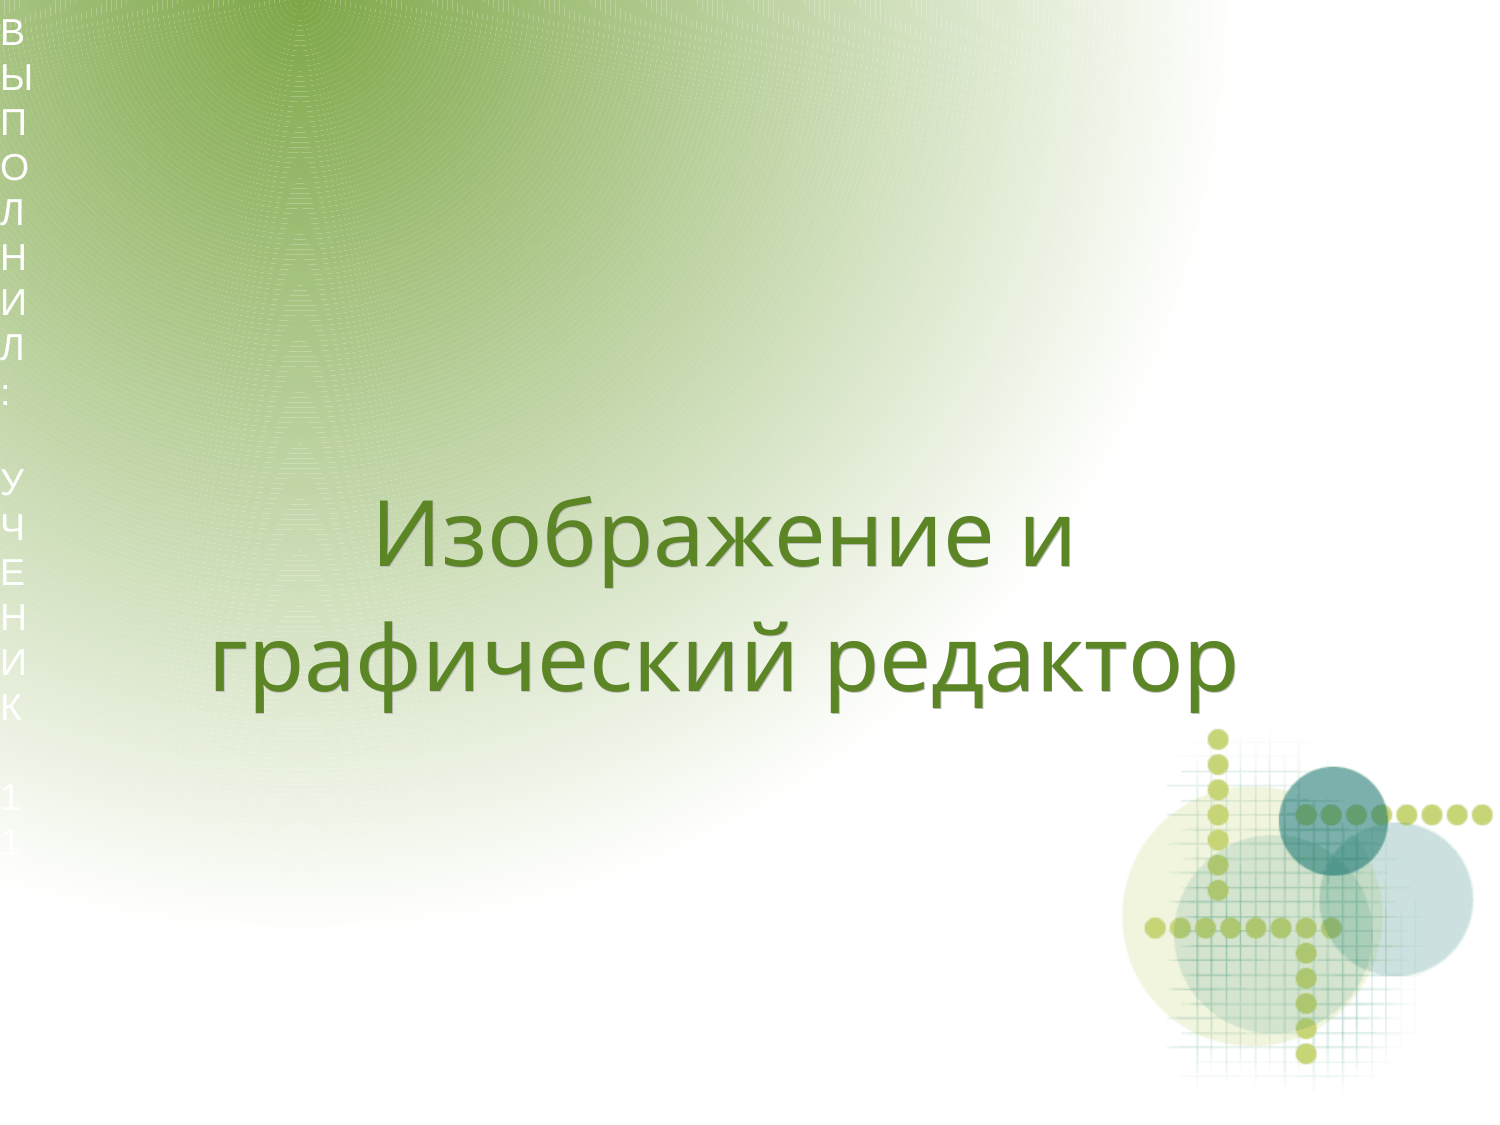

ВЫПОЛНИЛ:
 УЧЕНИК 11 А КЛАССА
ГОРЕЛОВ АЛЕКСАНДР.
# Изображение и графический редактор